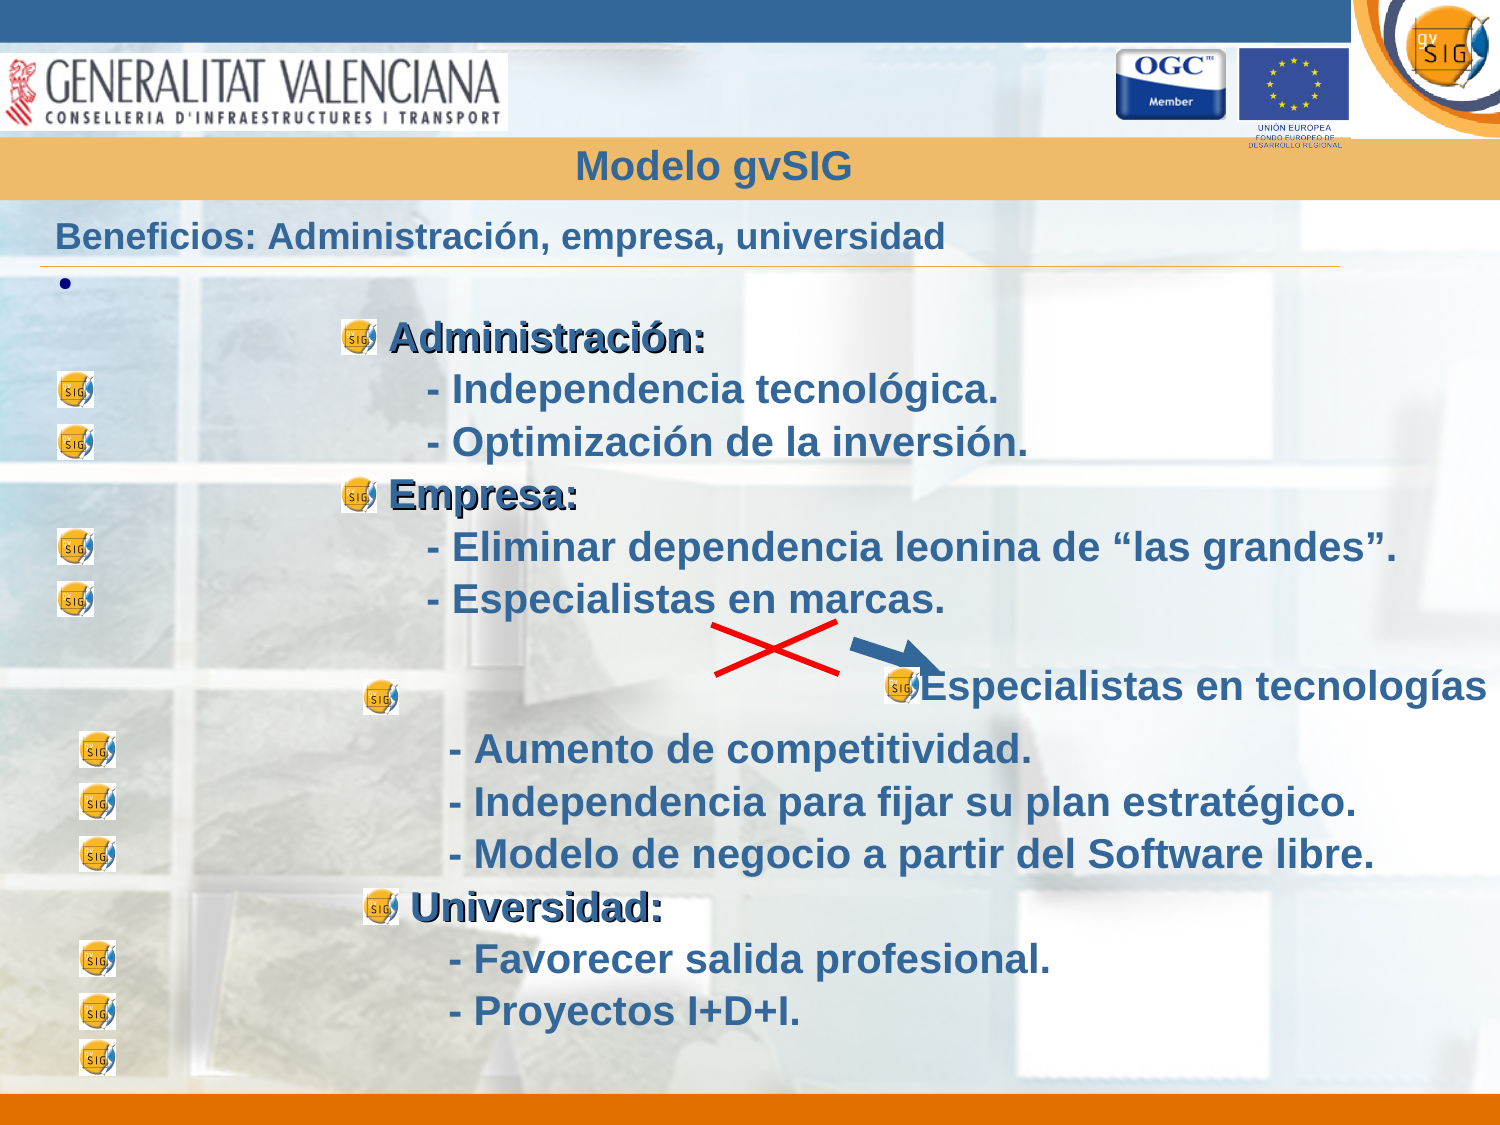

Modelo gvSIG
Beneficios: Administración, empresa, universidad
 Administración:
					- Independencia tecnológica.
					- Optimización de la inversión.
 Empresa:
					- Eliminar dependencia leonina de “las grandes”.
					- Especialistas en marcas.
Especialistas en tecnologías
					- Aumento de competitividad.
					- Independencia para fijar su plan estratégico.
					- Modelo de negocio a partir del Software libre.
 Universidad:
					- Favorecer salida profesional.
					- Proyectos I+D+I.